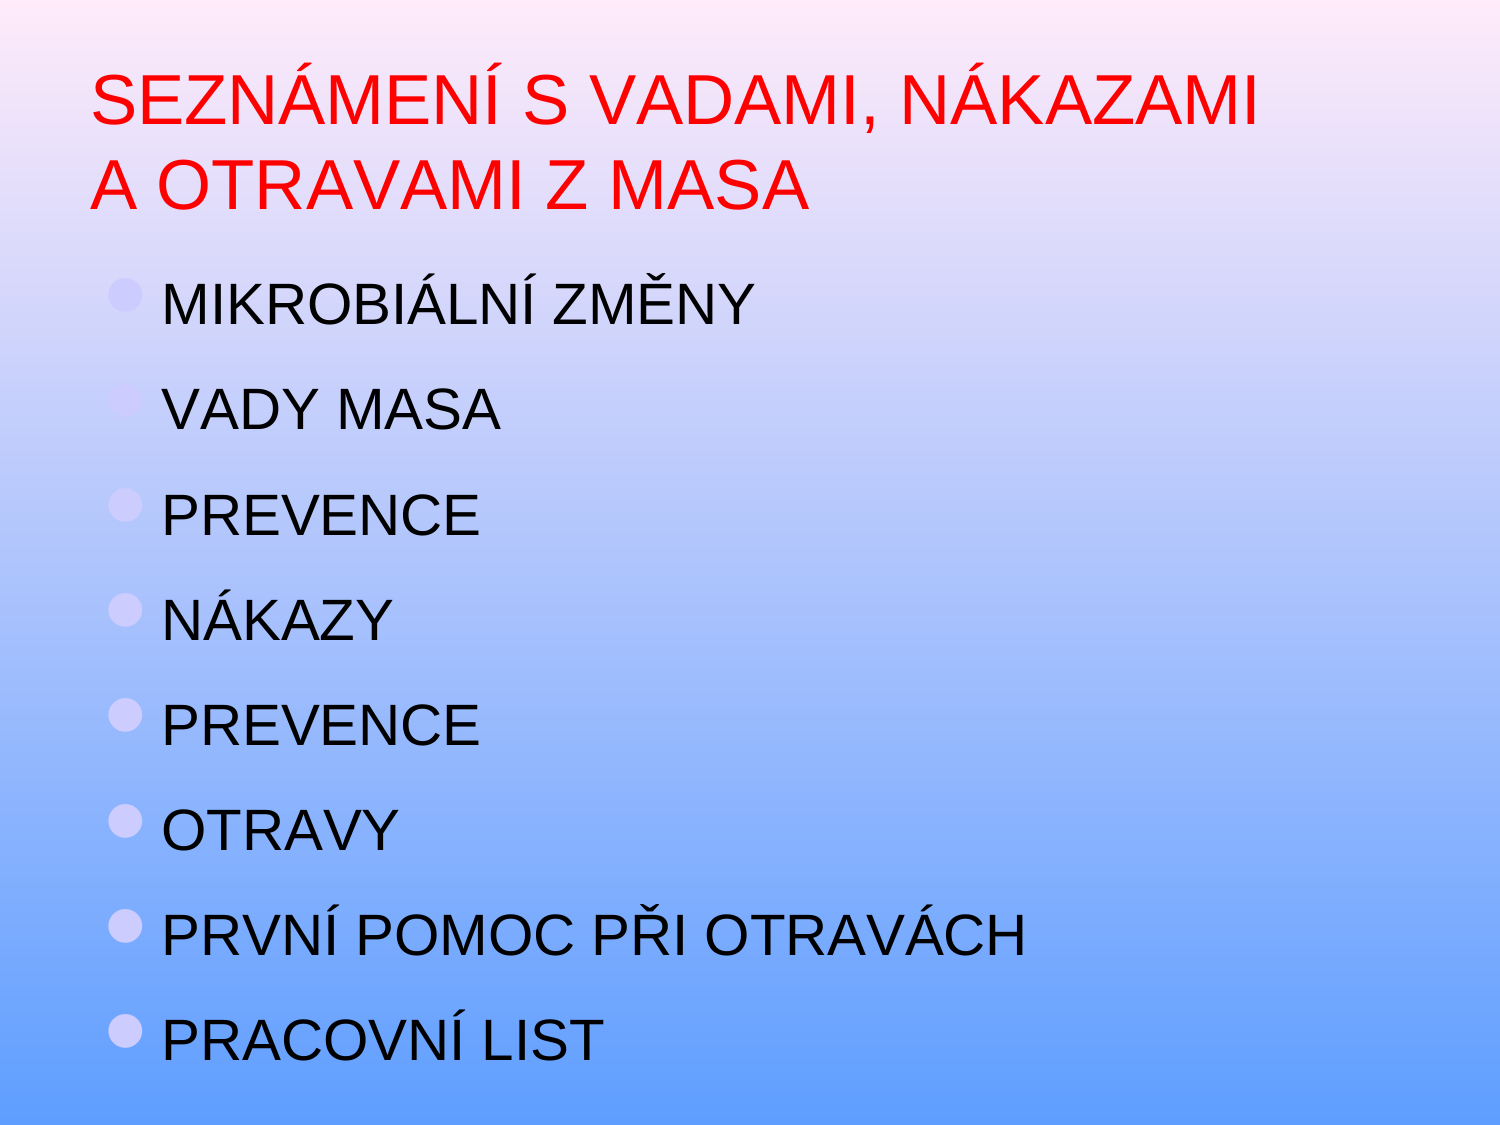

# SEZNÁMENÍ S VADAMI, NÁKAZAMI A OTRAVAMI Z MASA
MIKROBIÁLNÍ ZMĚNY
VADY MASA
PREVENCE
NÁKAZY
PREVENCE
OTRAVY
PRVNÍ POMOC PŘI OTRAVÁCH
PRACOVNÍ LIST